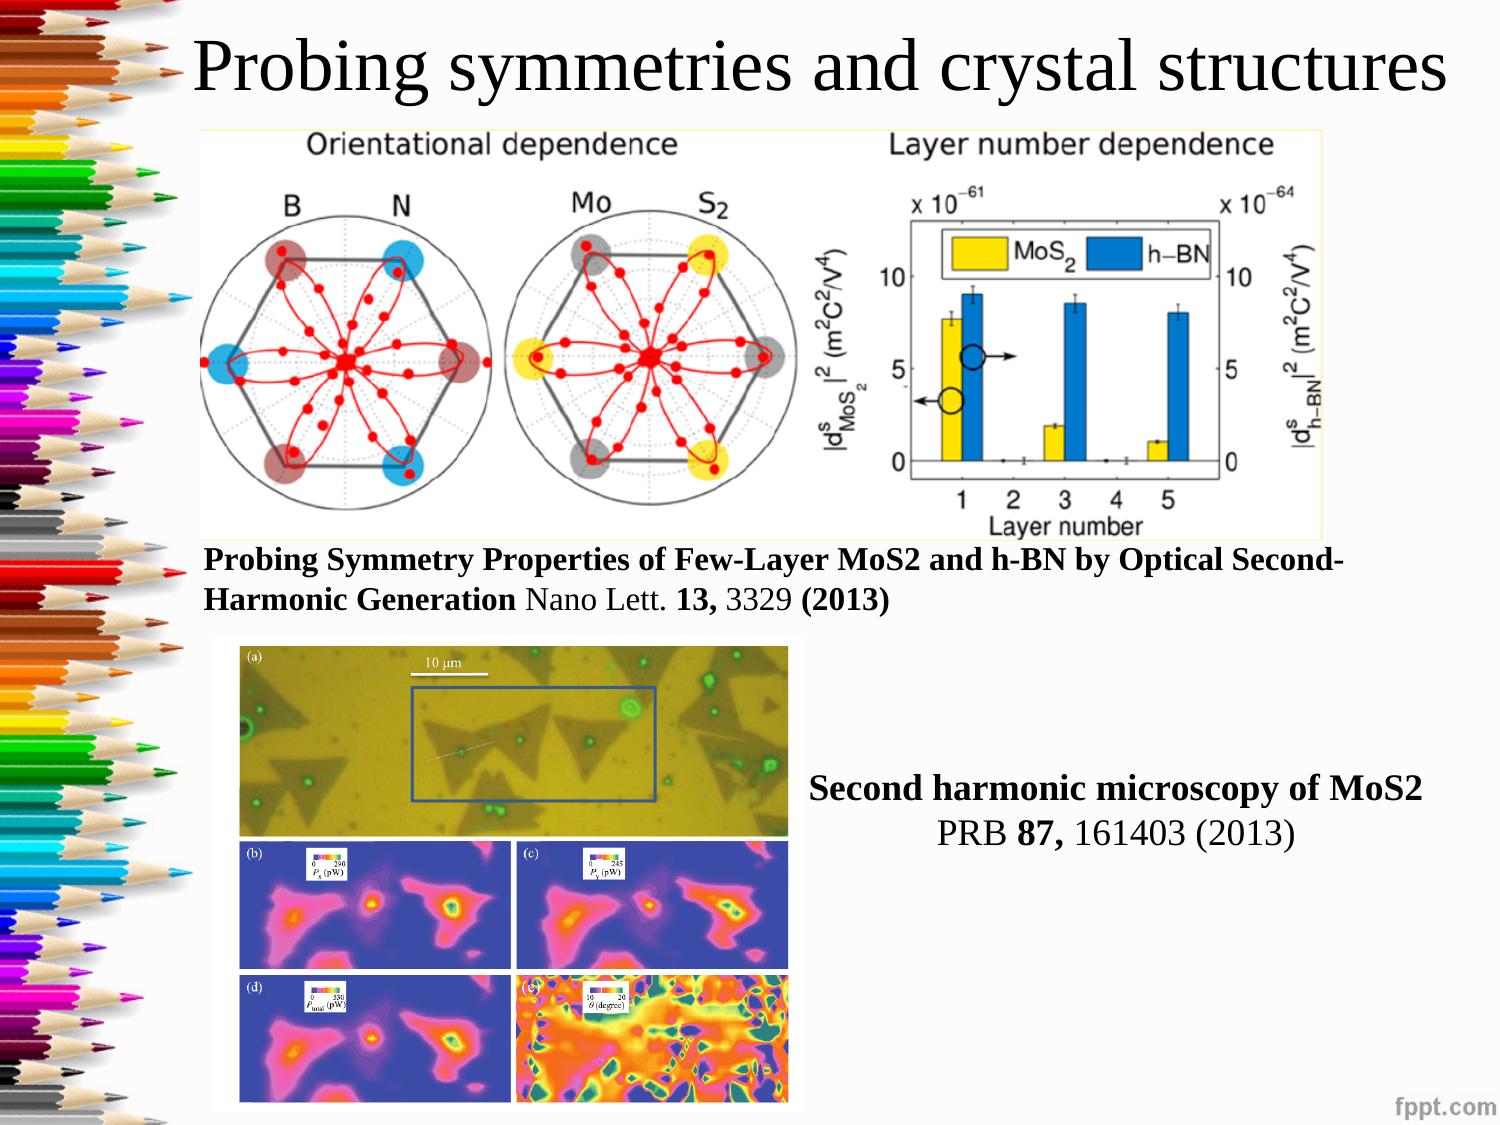

# Probing symmetries and crystal structures
Probing Symmetry Properties of Few-Layer MoS2 and h-BN by Optical Second-Harmonic Generation Nano Lett. 13, 3329 (2013)
Second harmonic microscopy of MoS2 PRB 87, 161403 (2013)